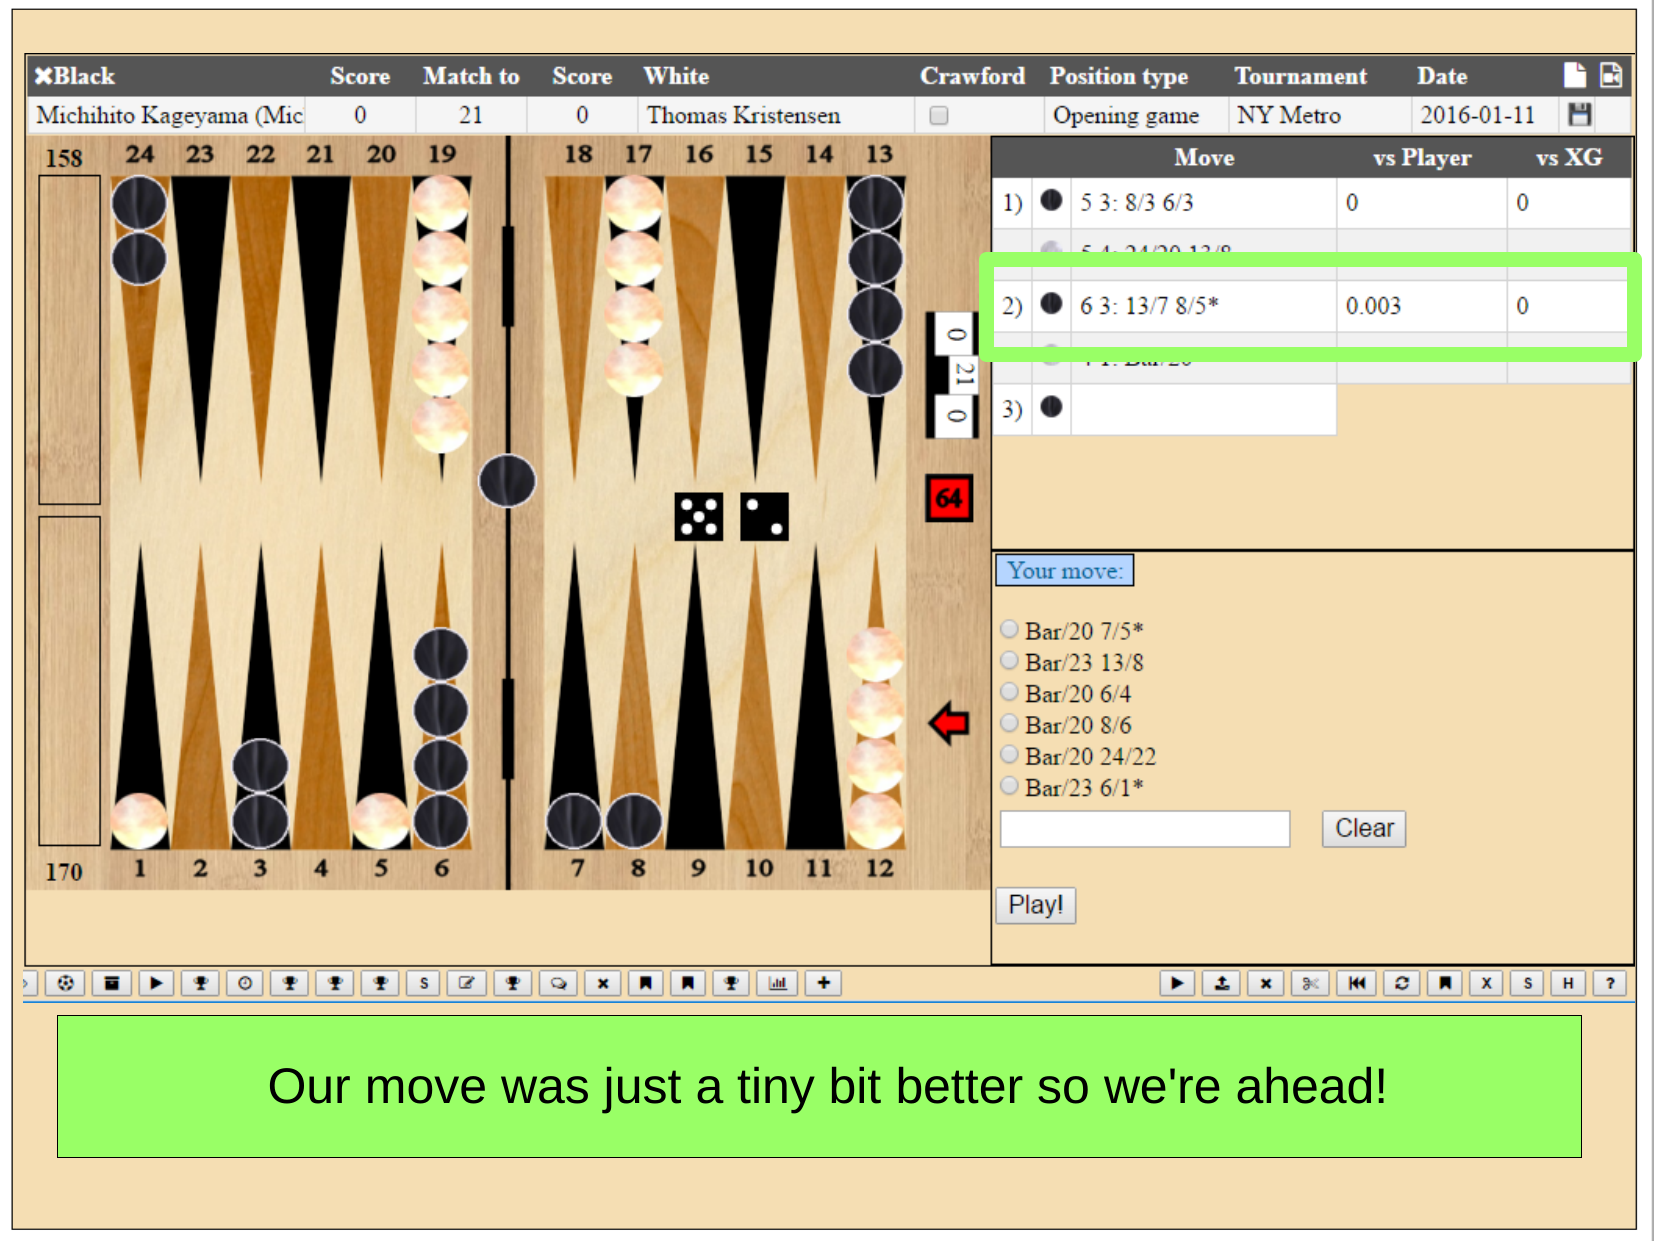

# Backgammon Studio
Our move was just a tiny bit better so we're ahead!